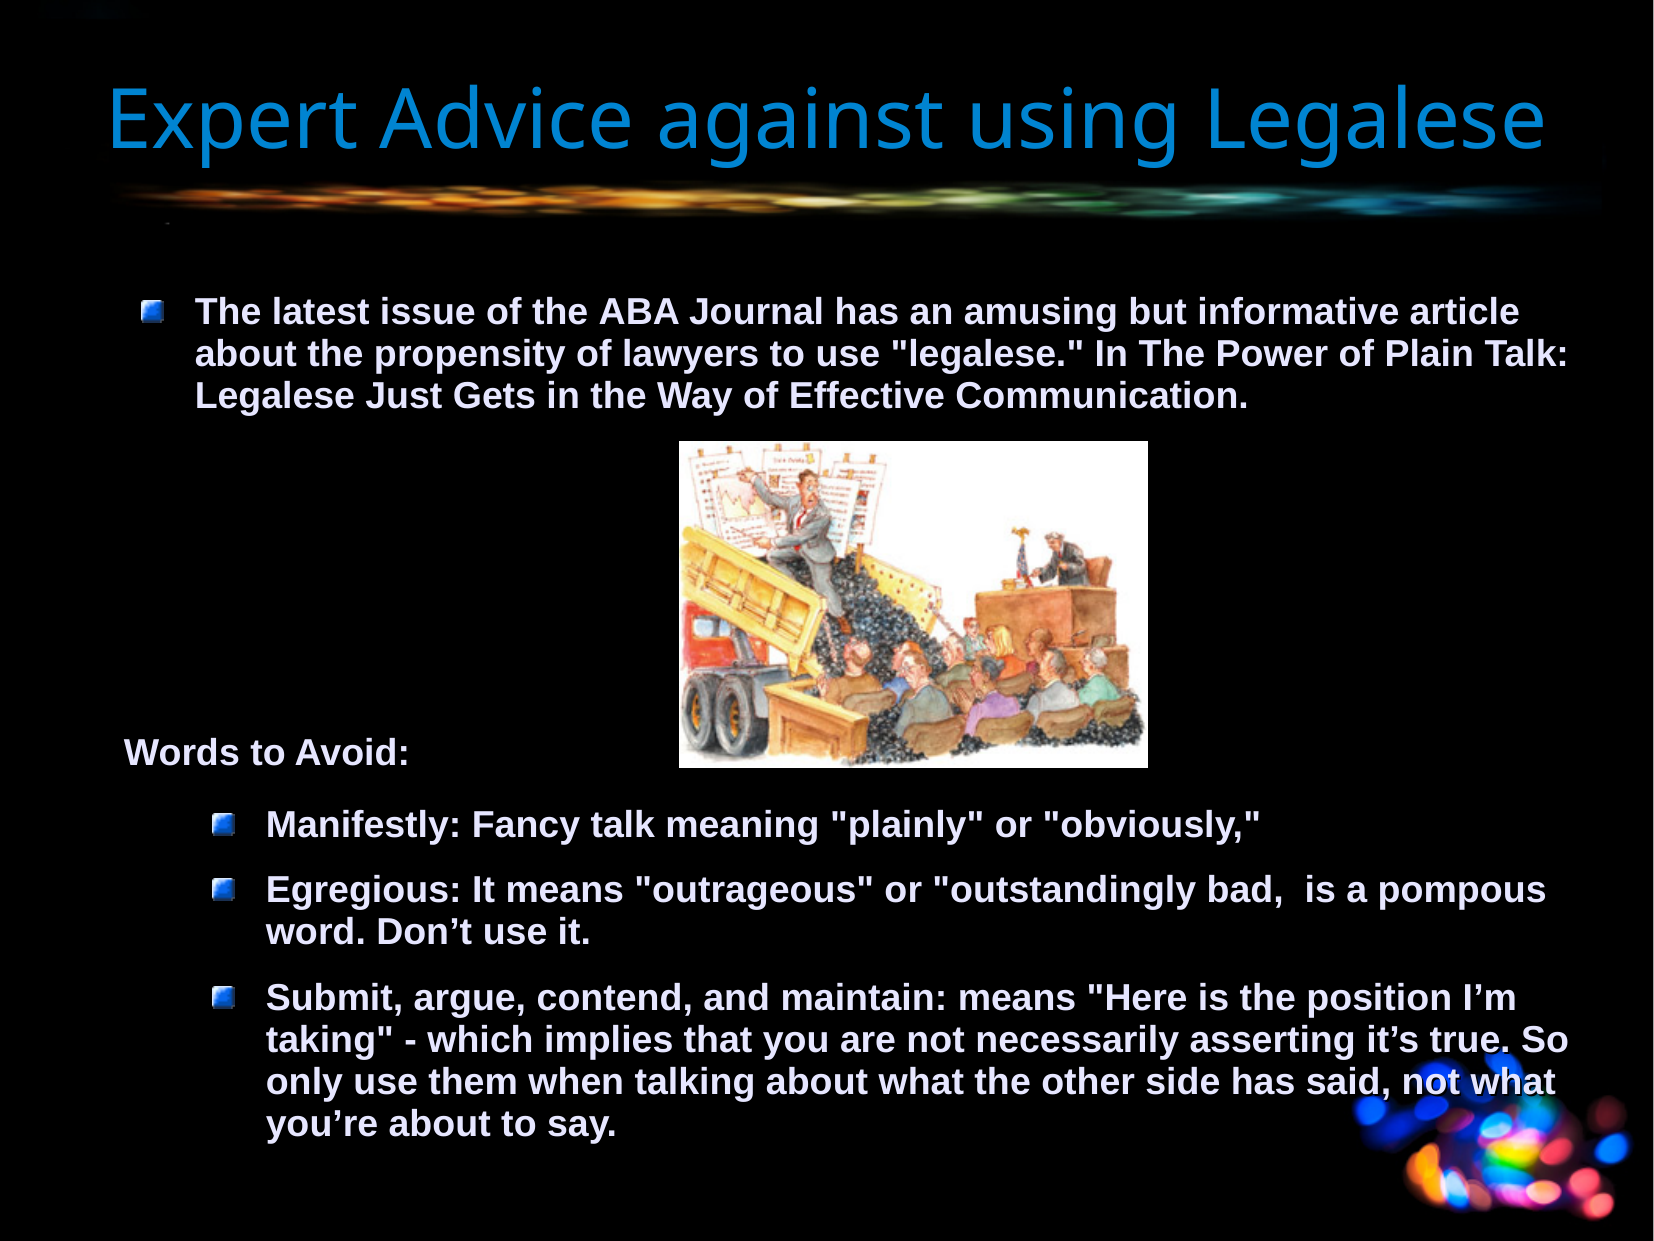

# Expert Advice against using Legalese
The latest issue of the ABA Journal has an amusing but informative article about the propensity of lawyers to use "legalese." In The Power of Plain Talk: Legalese Just Gets in the Way of Effective Communication.
Words to Avoid:
Manifestly: Fancy talk meaning "plainly" or "obviously,"
Egregious: It means "outrageous" or "outstandingly bad, is a pompous word. Don’t use it.
Submit, argue, contend, and maintain: means "Here is the position I’m taking" - which implies that you are not necessarily asserting it’s true. So only use them when talking about what the other side has said, not what you’re about to say.